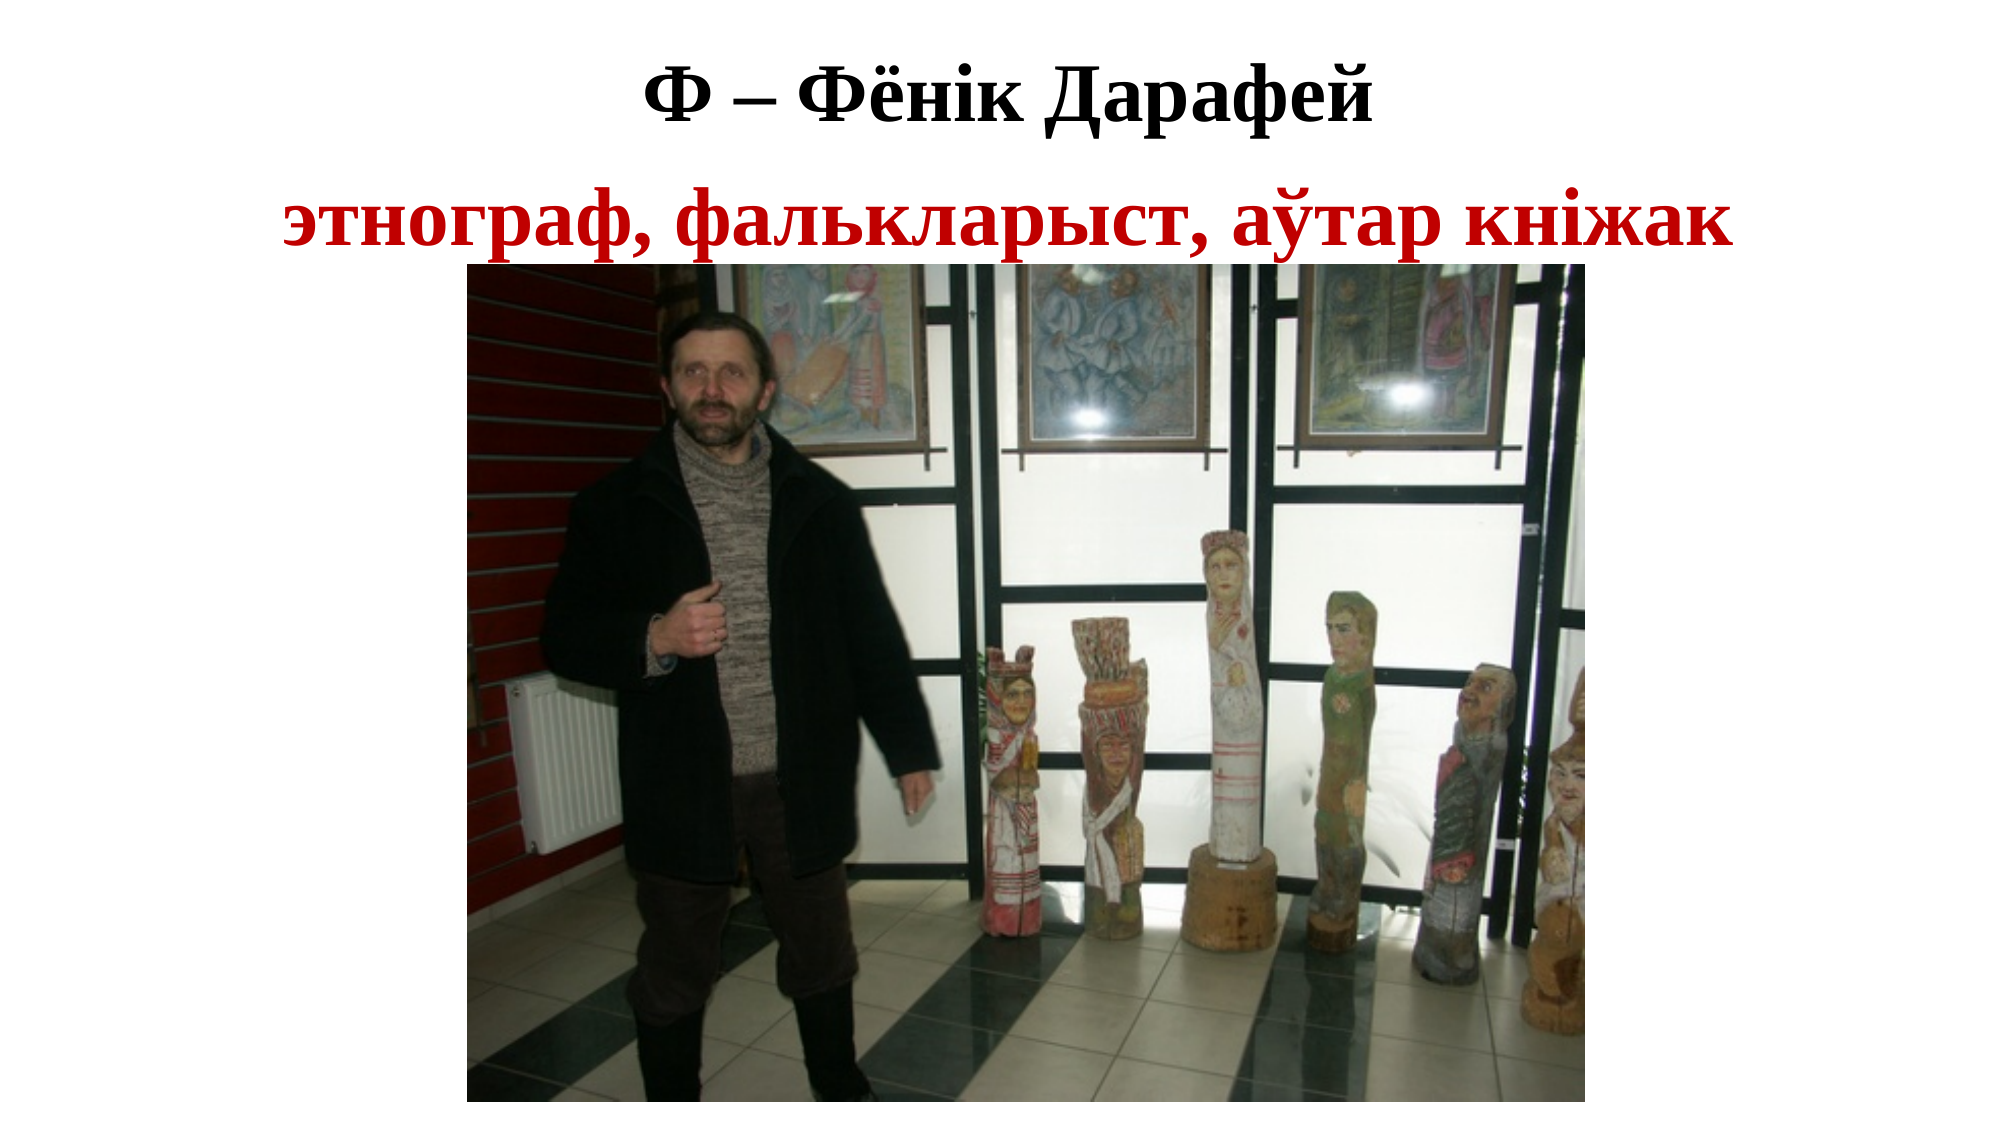

Ф – Фёнік Дарафей
этнограф, фалькларыст, аўтар кніжак